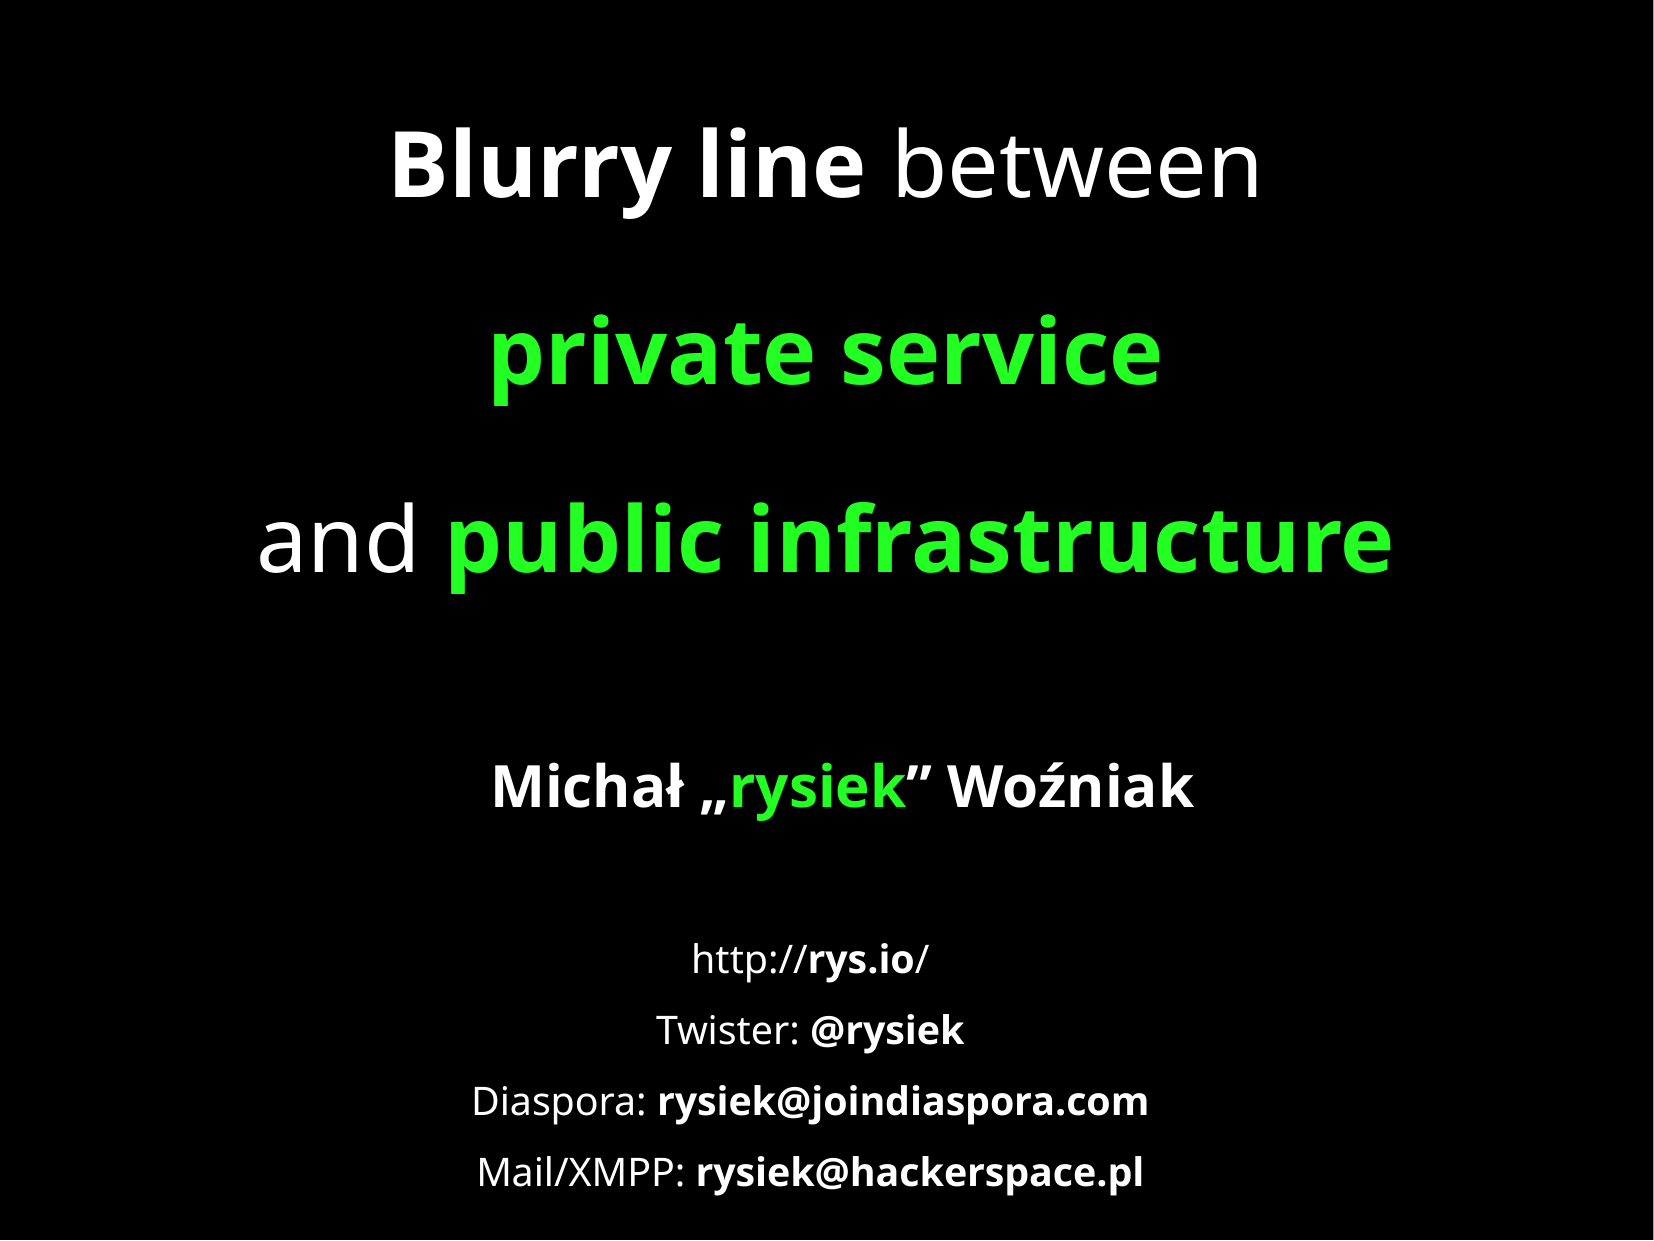

# Blurry line between private service and public infrastructure
Michał „rysiek” Woźniak
http://rys.io/
Twister: @rysiek
Diaspora: rysiek@joindiaspora.com
Mail/XMPP: rysiek@hackerspace.pl